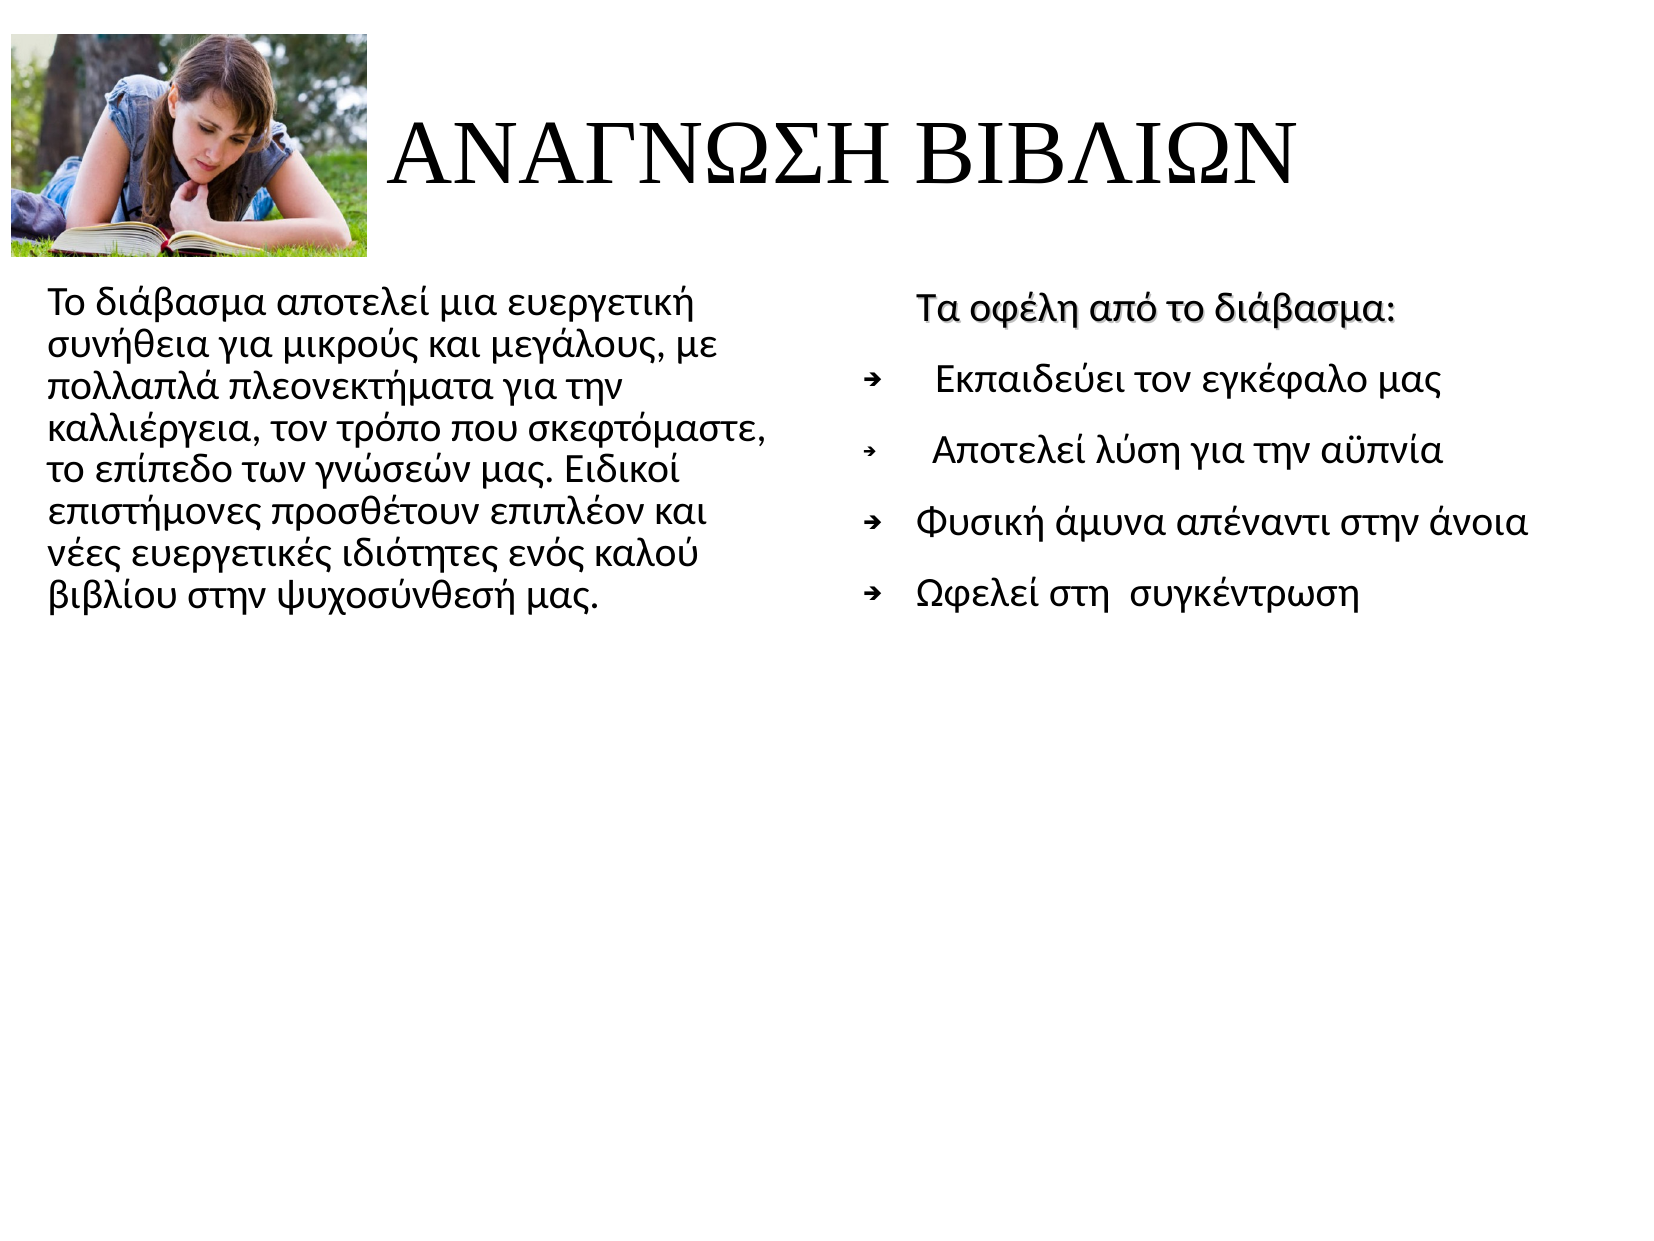

# ΑΝΑΓΝΩΣΗ ΒΙΒΛΙΩΝ
To διάβασμα αποτελεί μια ευεργετική συνήθεια για μικρούς και μεγάλους, με πολλαπλά πλεονεκτήματα για την καλλιέργεια, τον τρόπο που σκεφτόμαστε, το επίπεδο των γνώσεών μας. Ειδικοί επιστήμονες προσθέτουν επιπλέον και νέες ευεργετικές ιδιότητες ενός καλού βιβλίου στην ψυχοσύνθεσή μας.
Τα οφέλη από το διάβασμα:
 Εκπαιδεύει τον εγκέφαλο μας
 Αποτελεί λύση για την αϋπνία
Φυσική άμυνα απέναντι στην άνοια
Ωφελεί στη συγκέντρωση